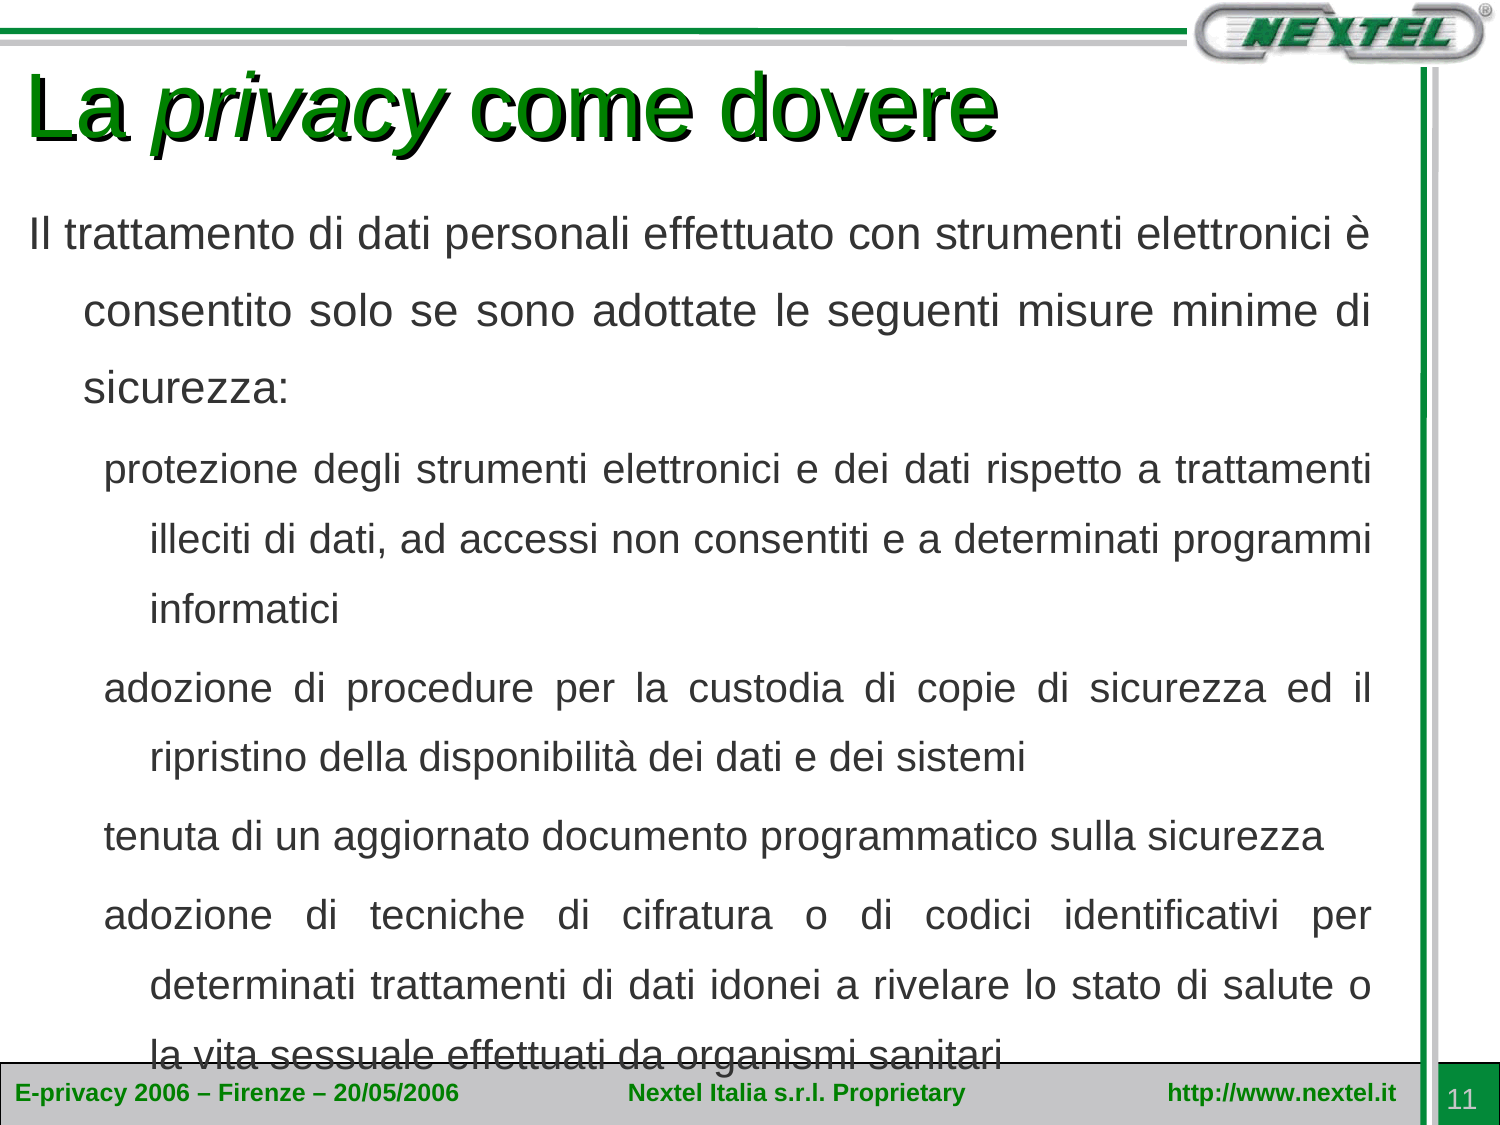

La privacy come dovere
# Il trattamento di dati personali effettuato con strumenti elettronici è consentito solo se sono adottate le seguenti misure minime di sicurezza:
protezione degli strumenti elettronici e dei dati rispetto a trattamenti illeciti di dati, ad accessi non consentiti e a determinati programmi informatici
adozione di procedure per la custodia di copie di sicurezza ed il ripristino della disponibilità dei dati e dei sistemi
tenuta di un aggiornato documento programmatico sulla sicurezza
adozione di tecniche di cifratura o di codici identificativi per determinati trattamenti di dati idonei a rivelare lo stato di salute o la vita sessuale effettuati da organismi sanitari
11